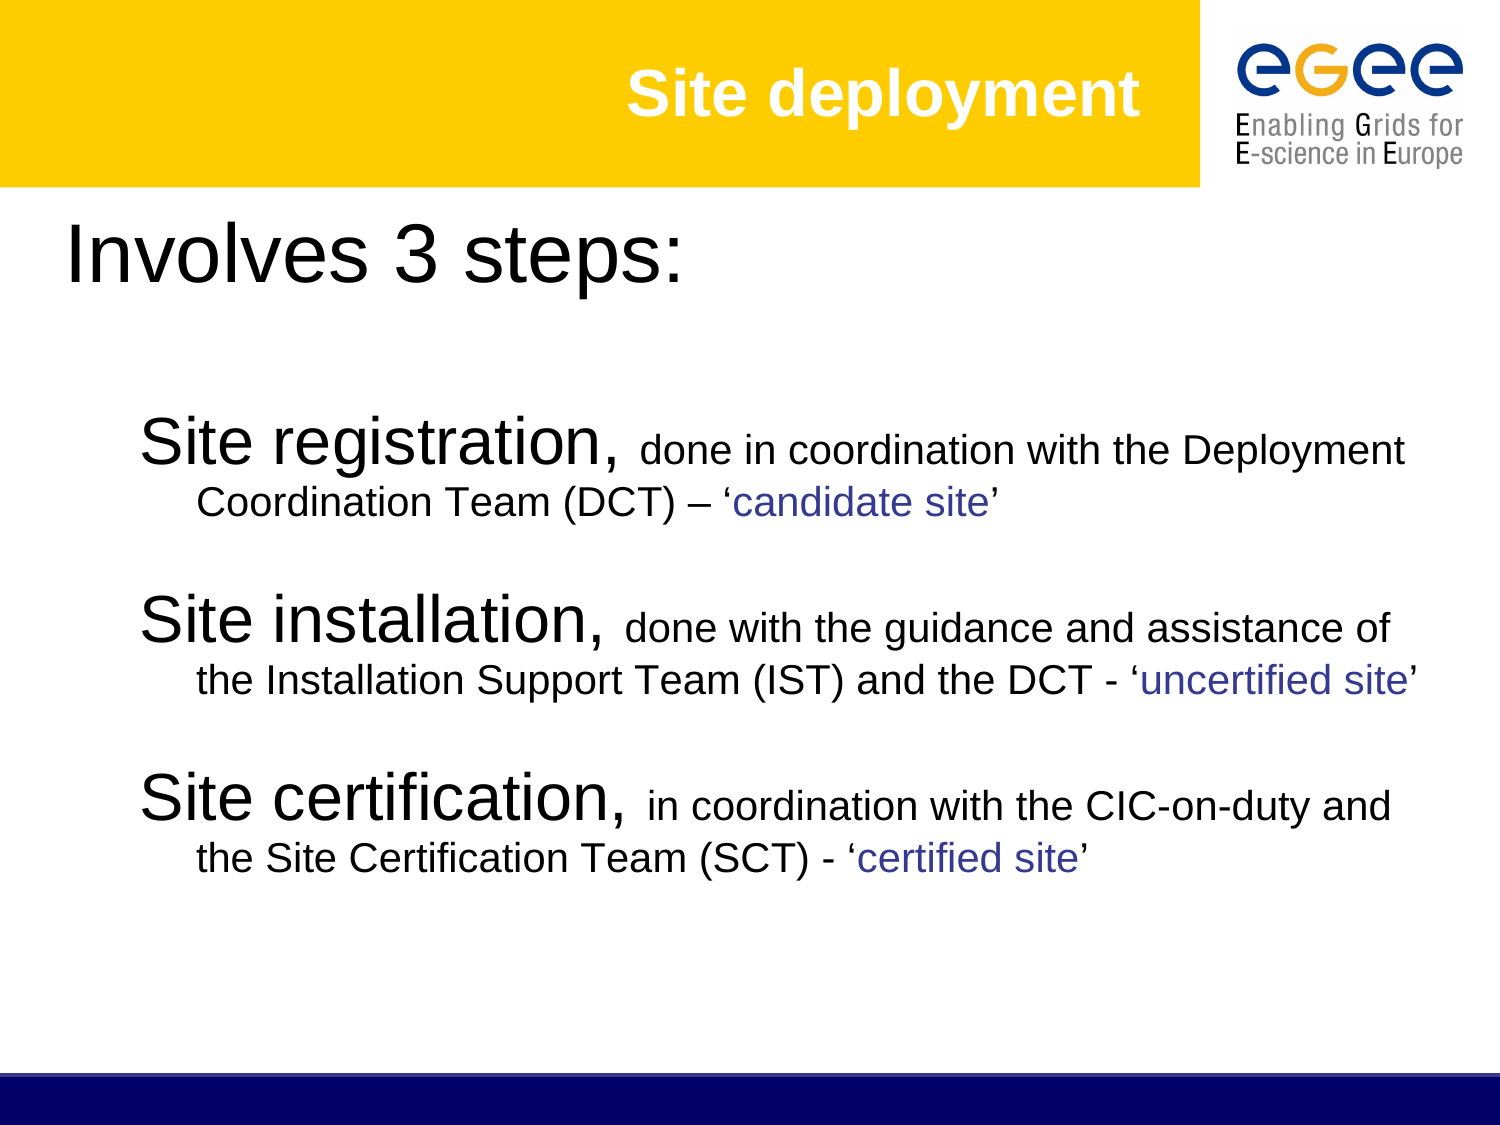

# Site deployment
Involves 3 steps:
Site registration, done in coordination with the Deployment Coordination Team (DCT) – ‘candidate site’
Site installation, done with the guidance and assistance of the Installation Support Team (IST) and the DCT - ‘uncertified site’
Site certification, in coordination with the CIC-on-duty and the Site Certification Team (SCT) - ‘certified site’